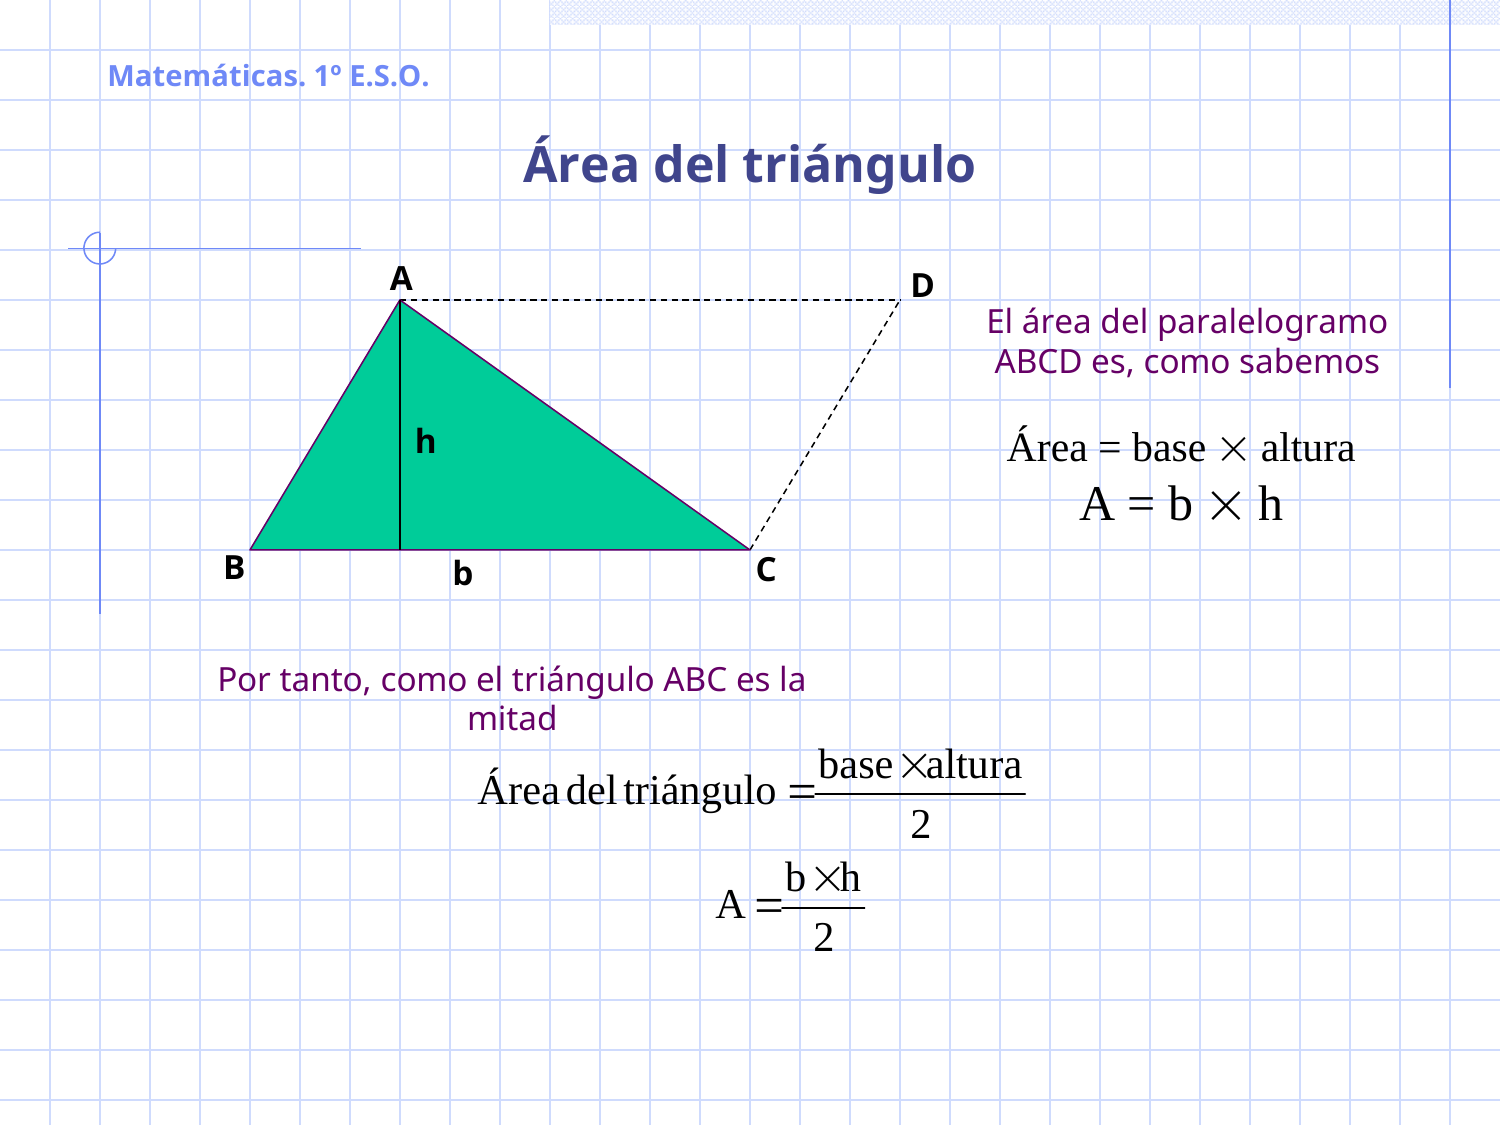

Área del triángulo
A
h
B
C
b
D
El área del paralelogramo ABCD es, como sabemos
Área = base  altura
A = b  h
Por tanto, como el triángulo ABC es la mitad